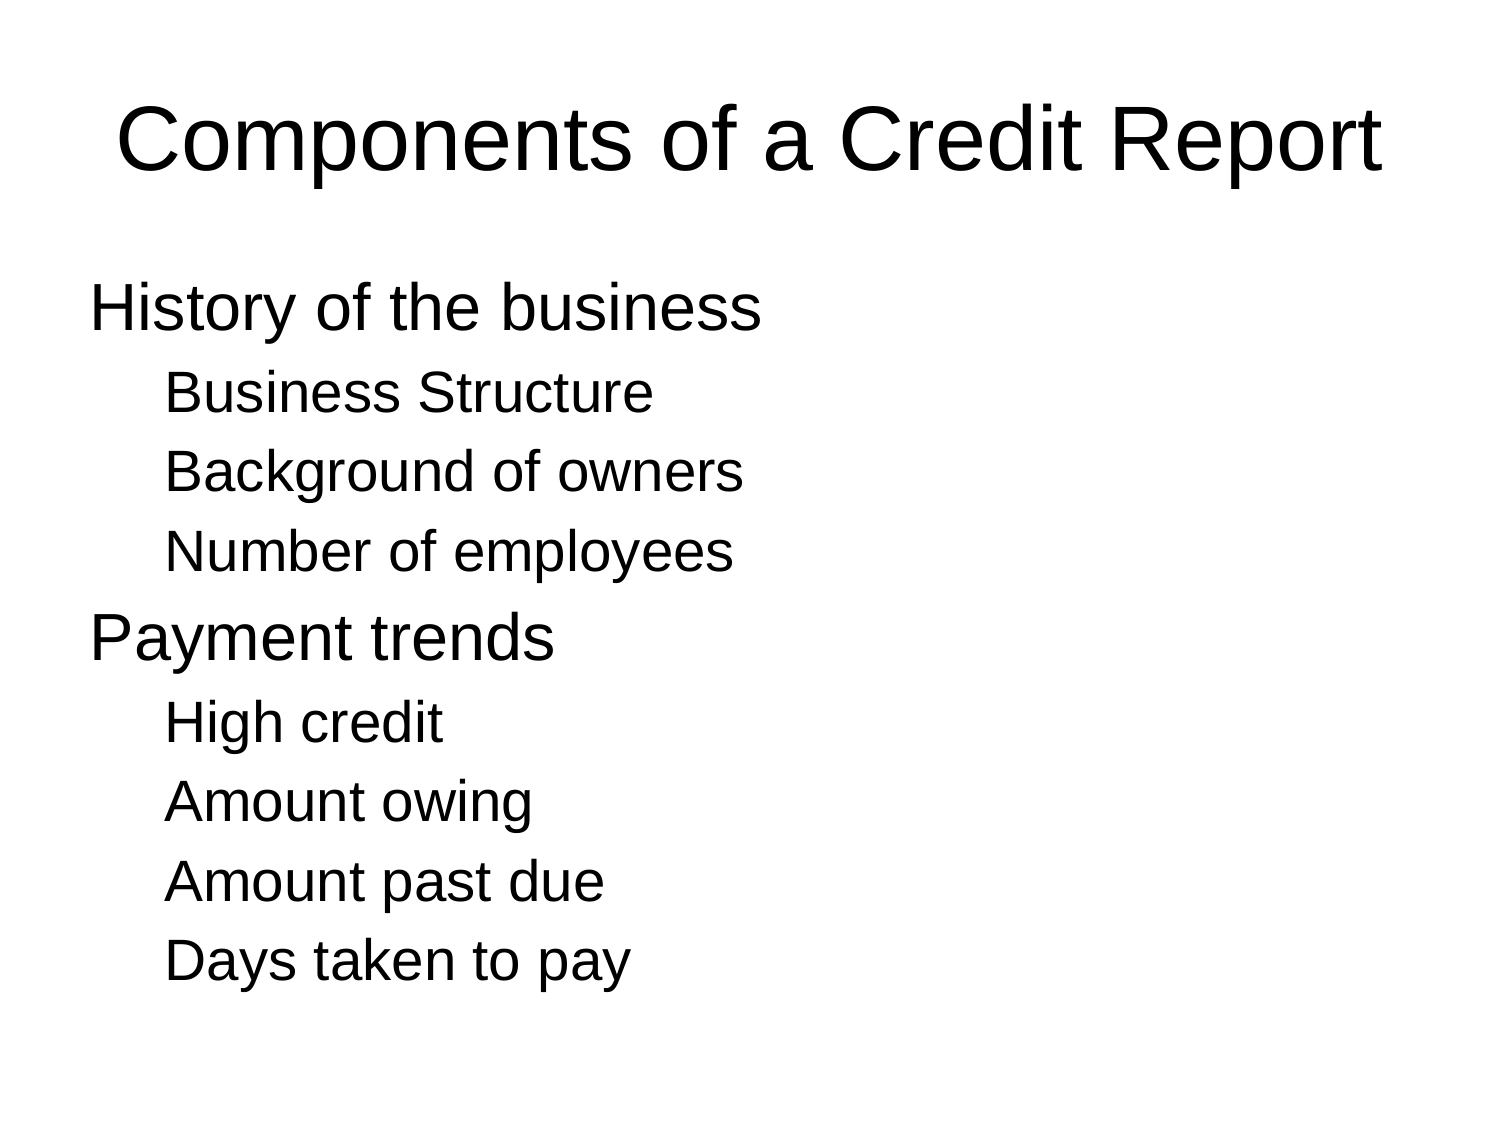

# Components of a Credit Report
History of the business
Business Structure
Background of owners
Number of employees
Payment trends
High credit
Amount owing
Amount past due
Days taken to pay